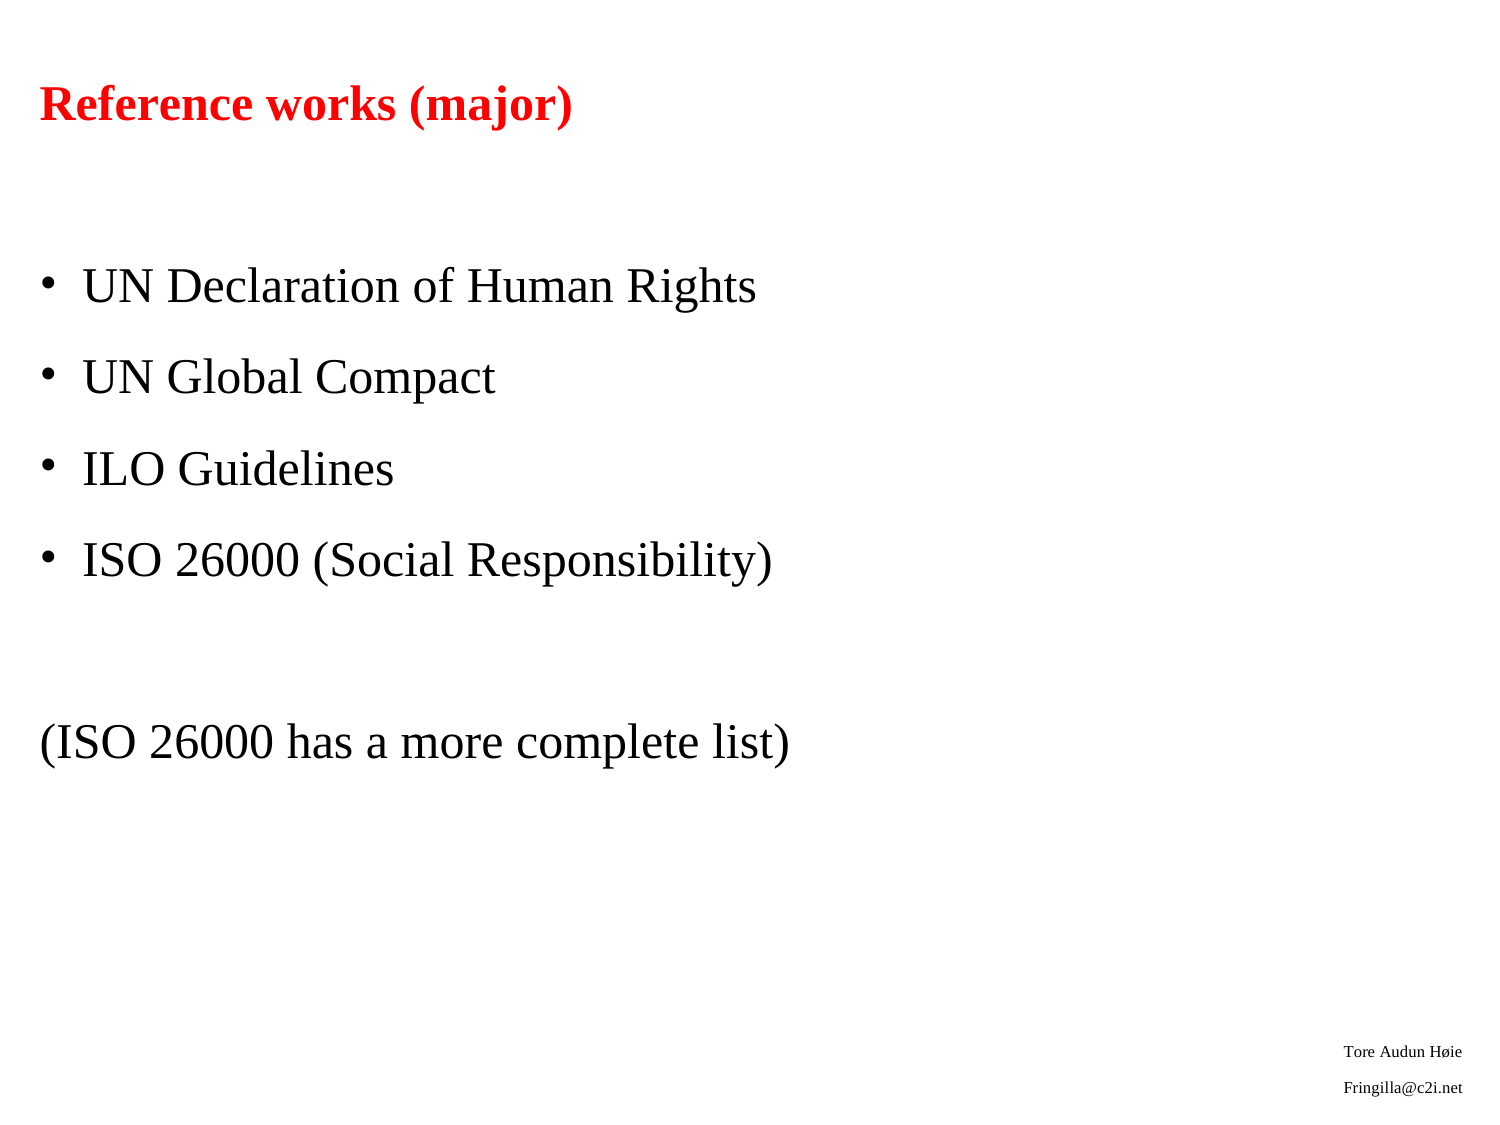

Reference works (major)
 UN Declaration of Human Rights
 UN Global Compact
 ILO Guidelines
 ISO 26000 (Social Responsibility)
(ISO 26000 has a more complete list)
Tore Audun Høie
Fringilla@c2i.net